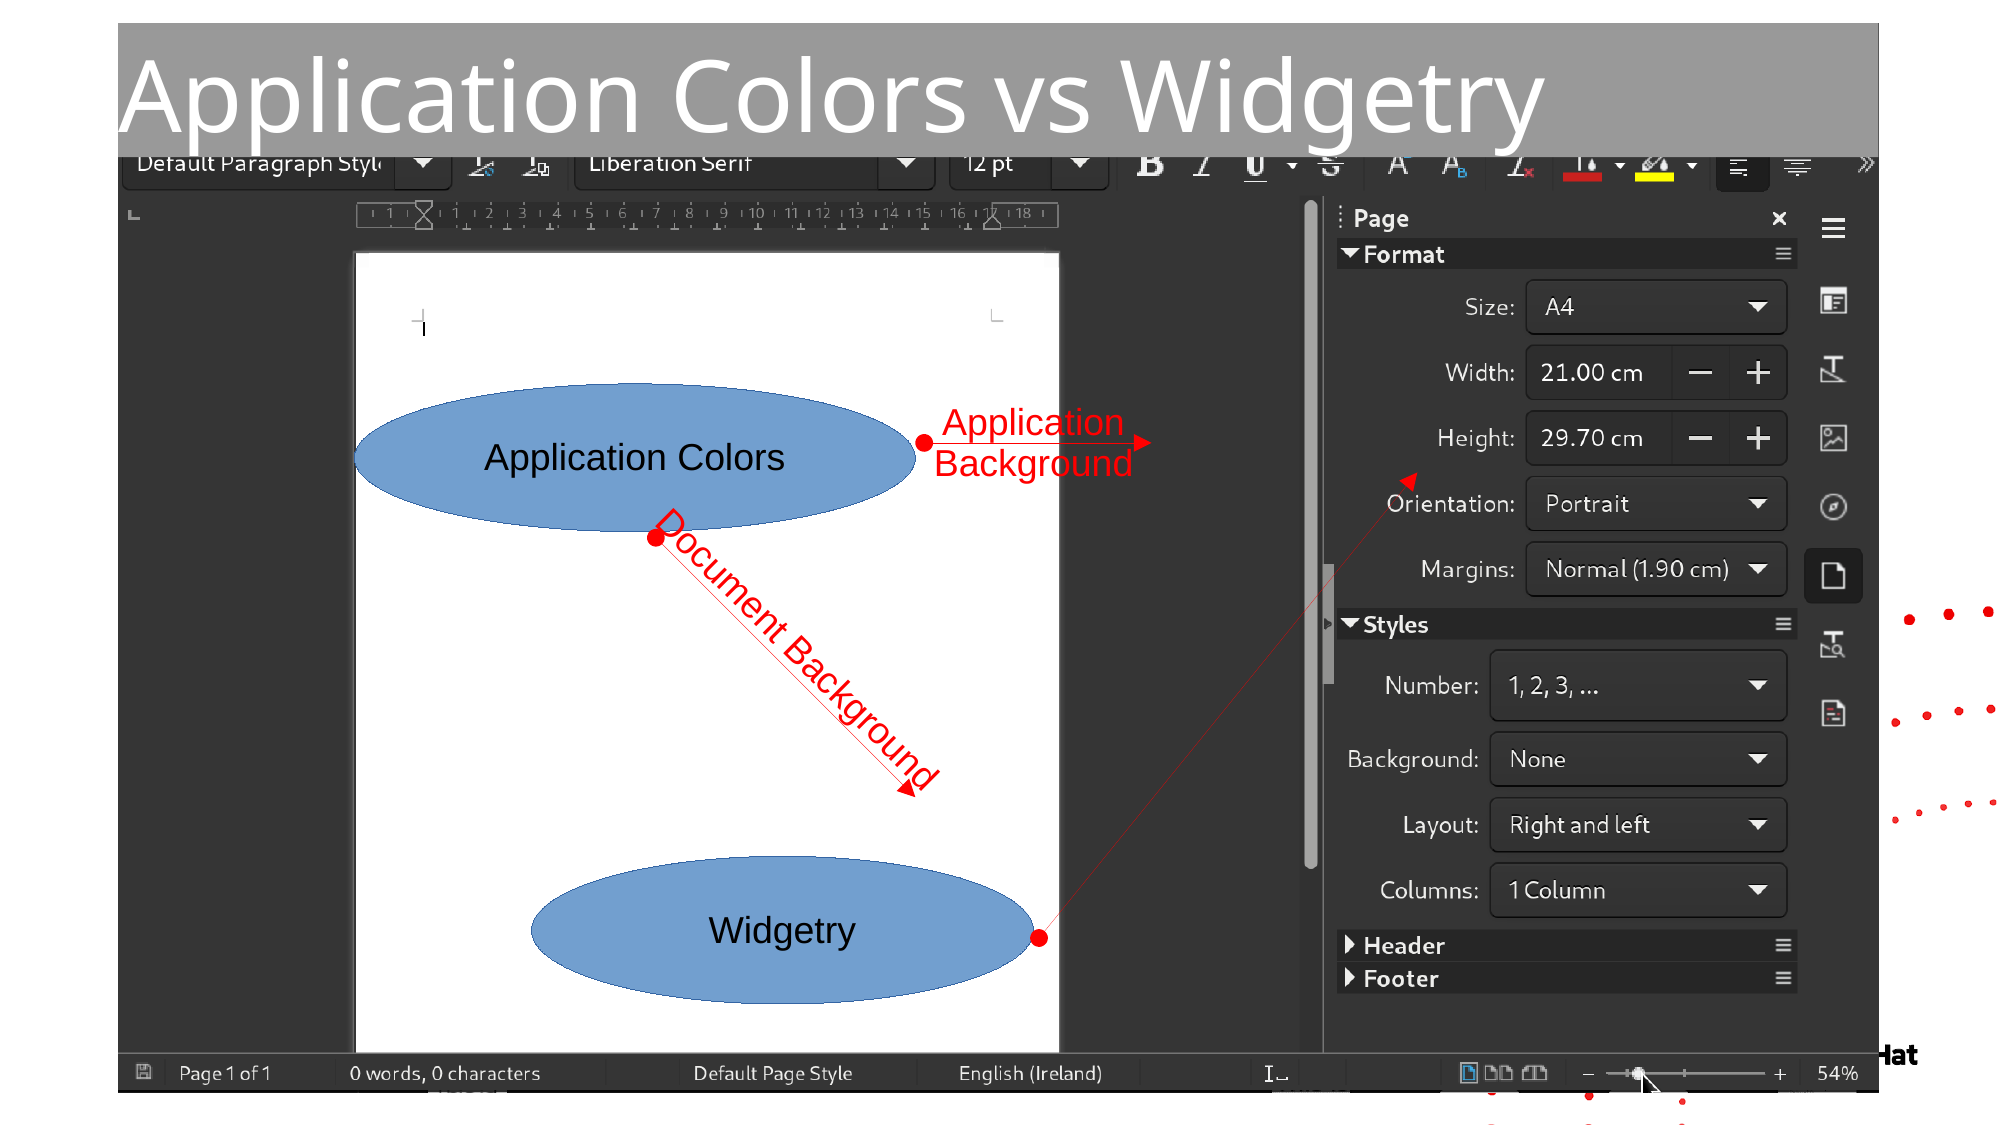

Application Colors vs Widgetry
Application Colors
Application
Background
Document Background
Widgetry